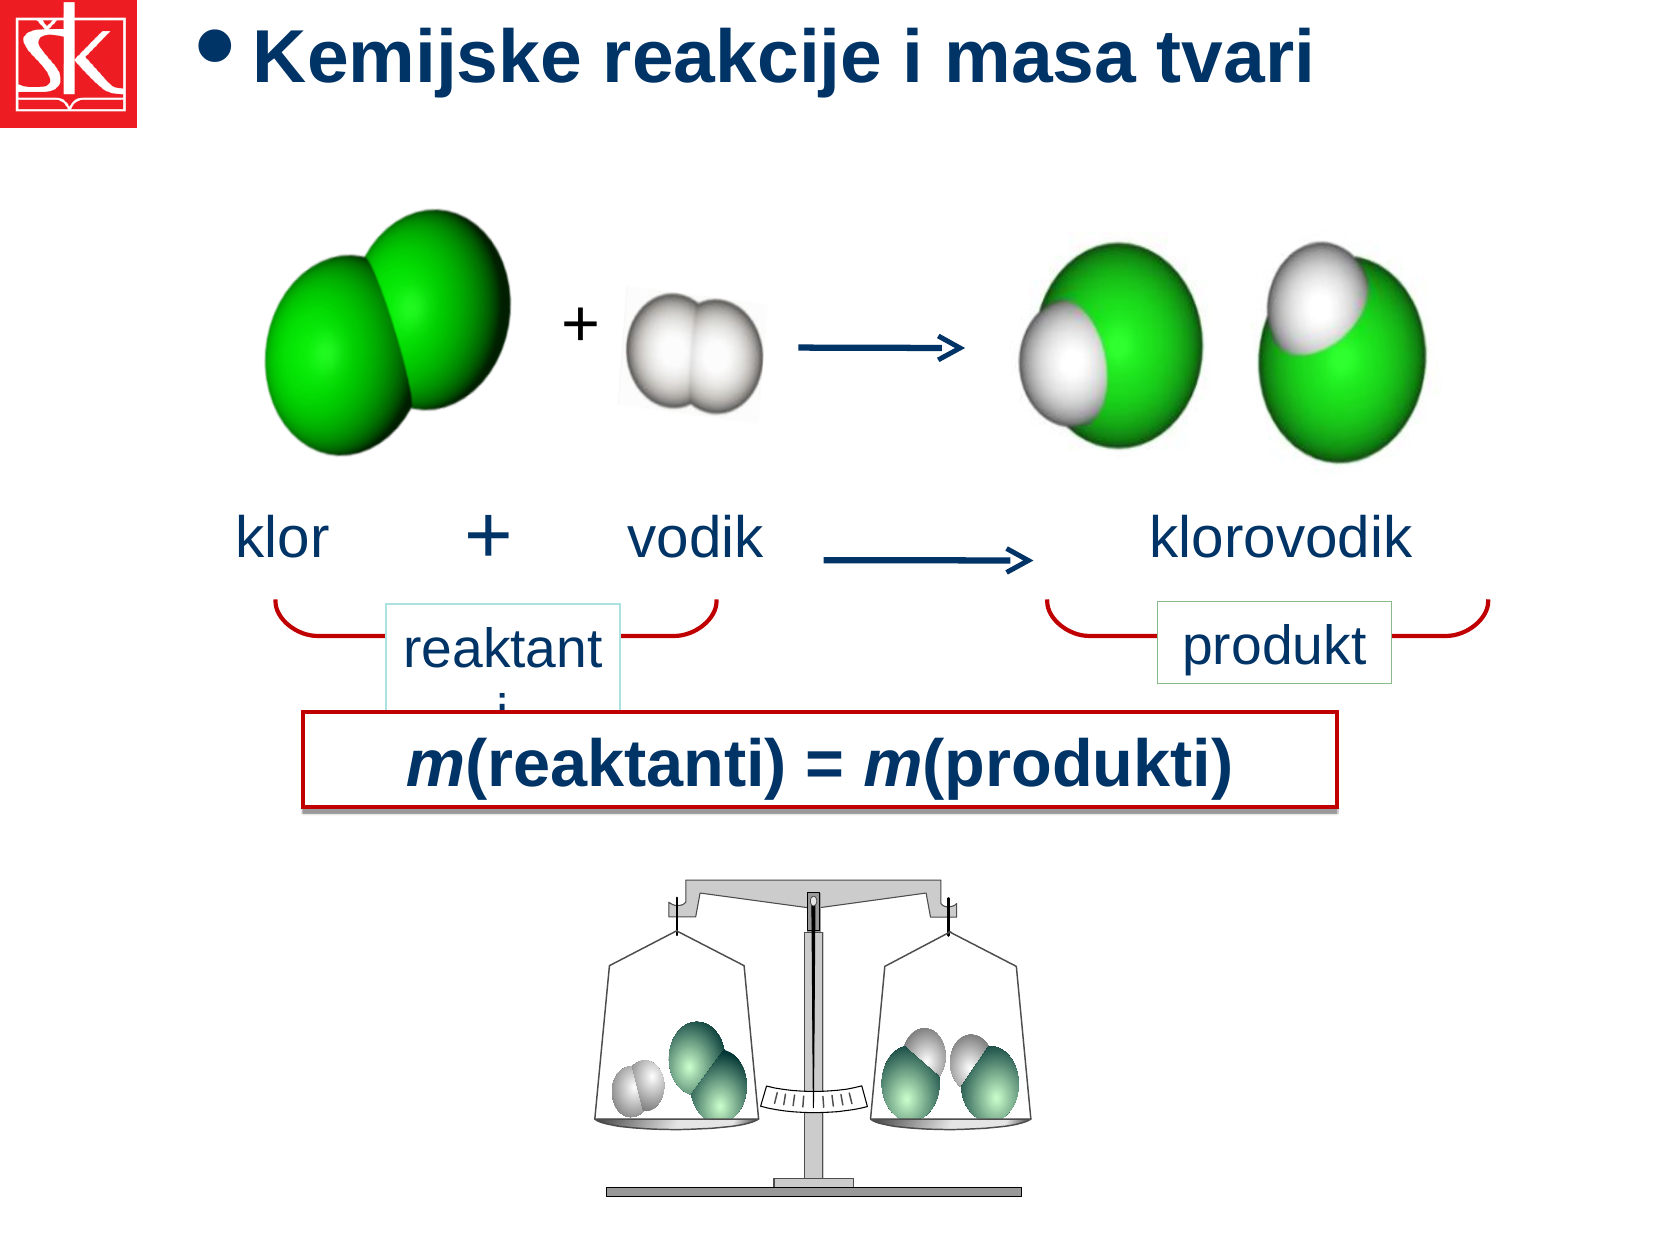

Kemijske reakcije i masa tvari
+
+
klor
vodik
klorovodik
produkt
reaktanti
m(reaktanti) = m(produkti)